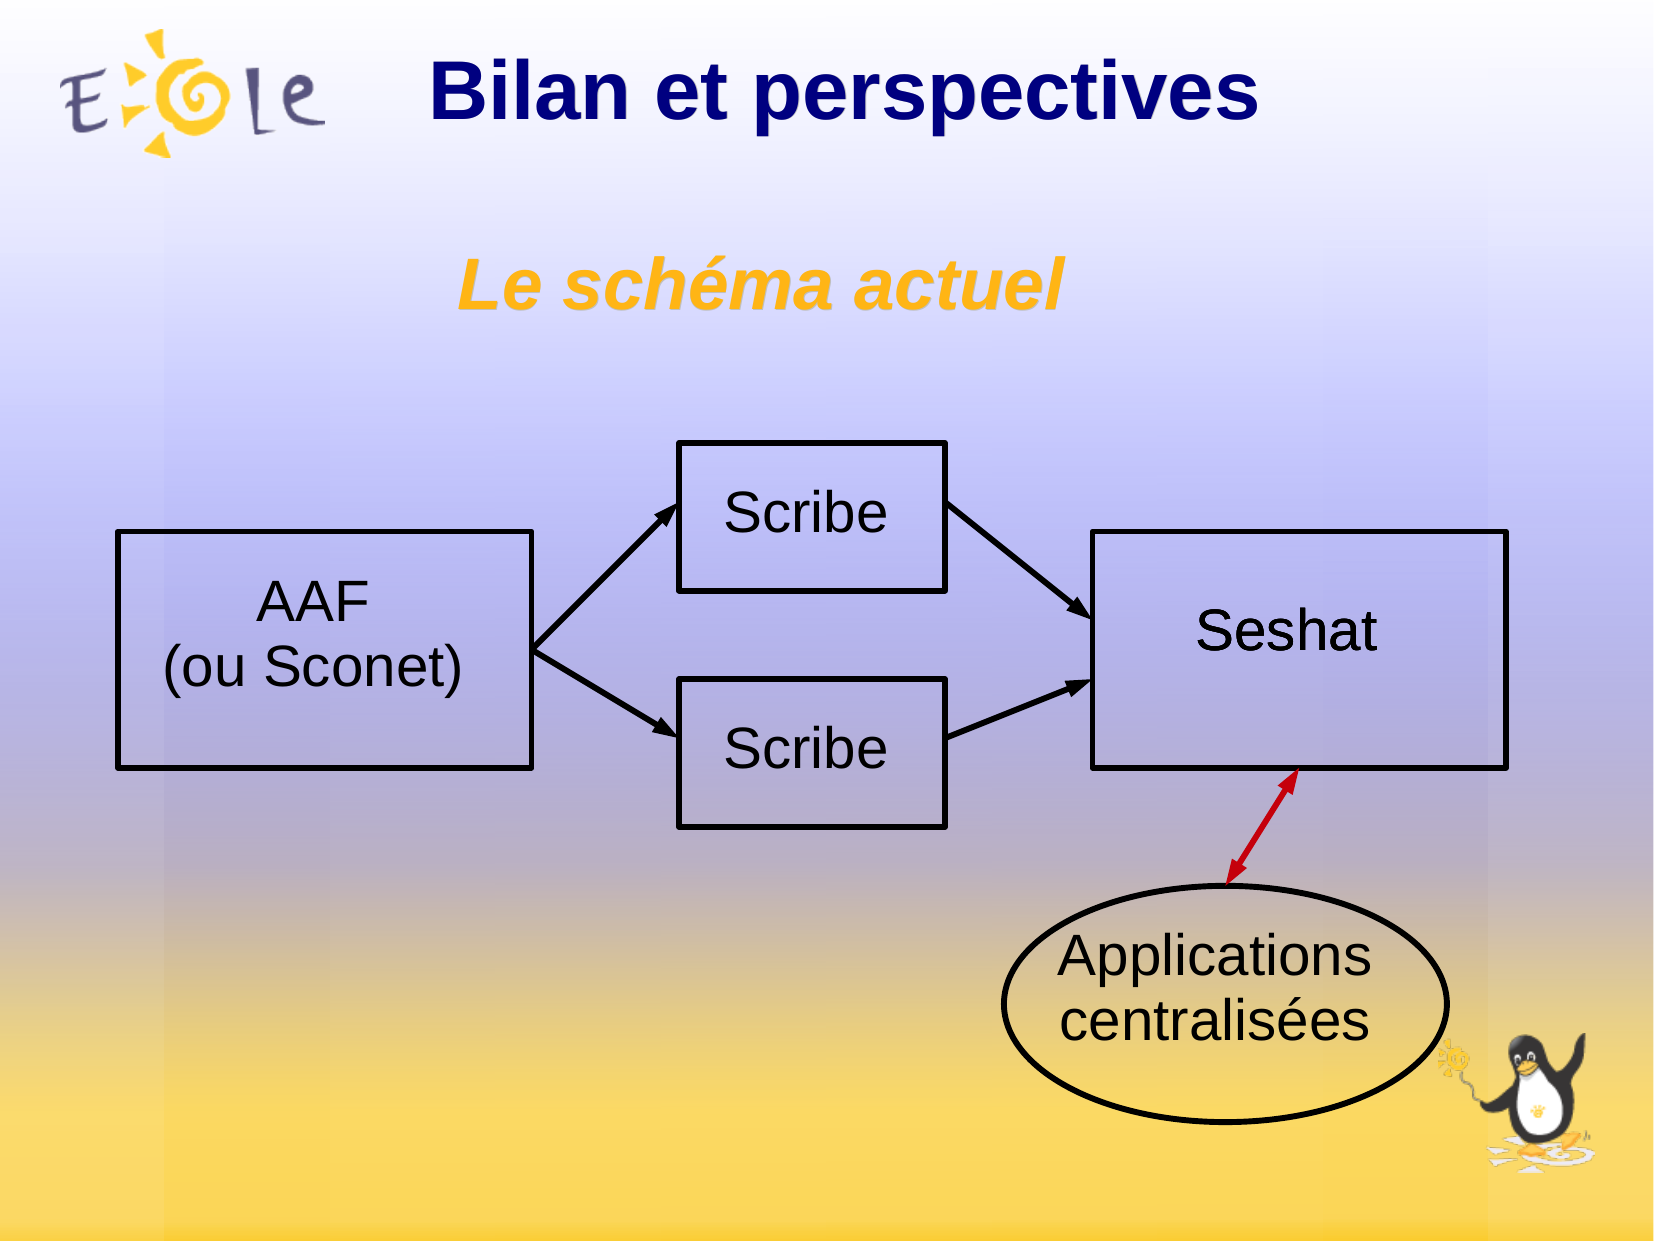

Bilan et perspectives
Le schéma actuel
Scribe
AAF
(ou Sconet)
Seshat
Seshat
Seshat
Scribe
Applications
centralisées